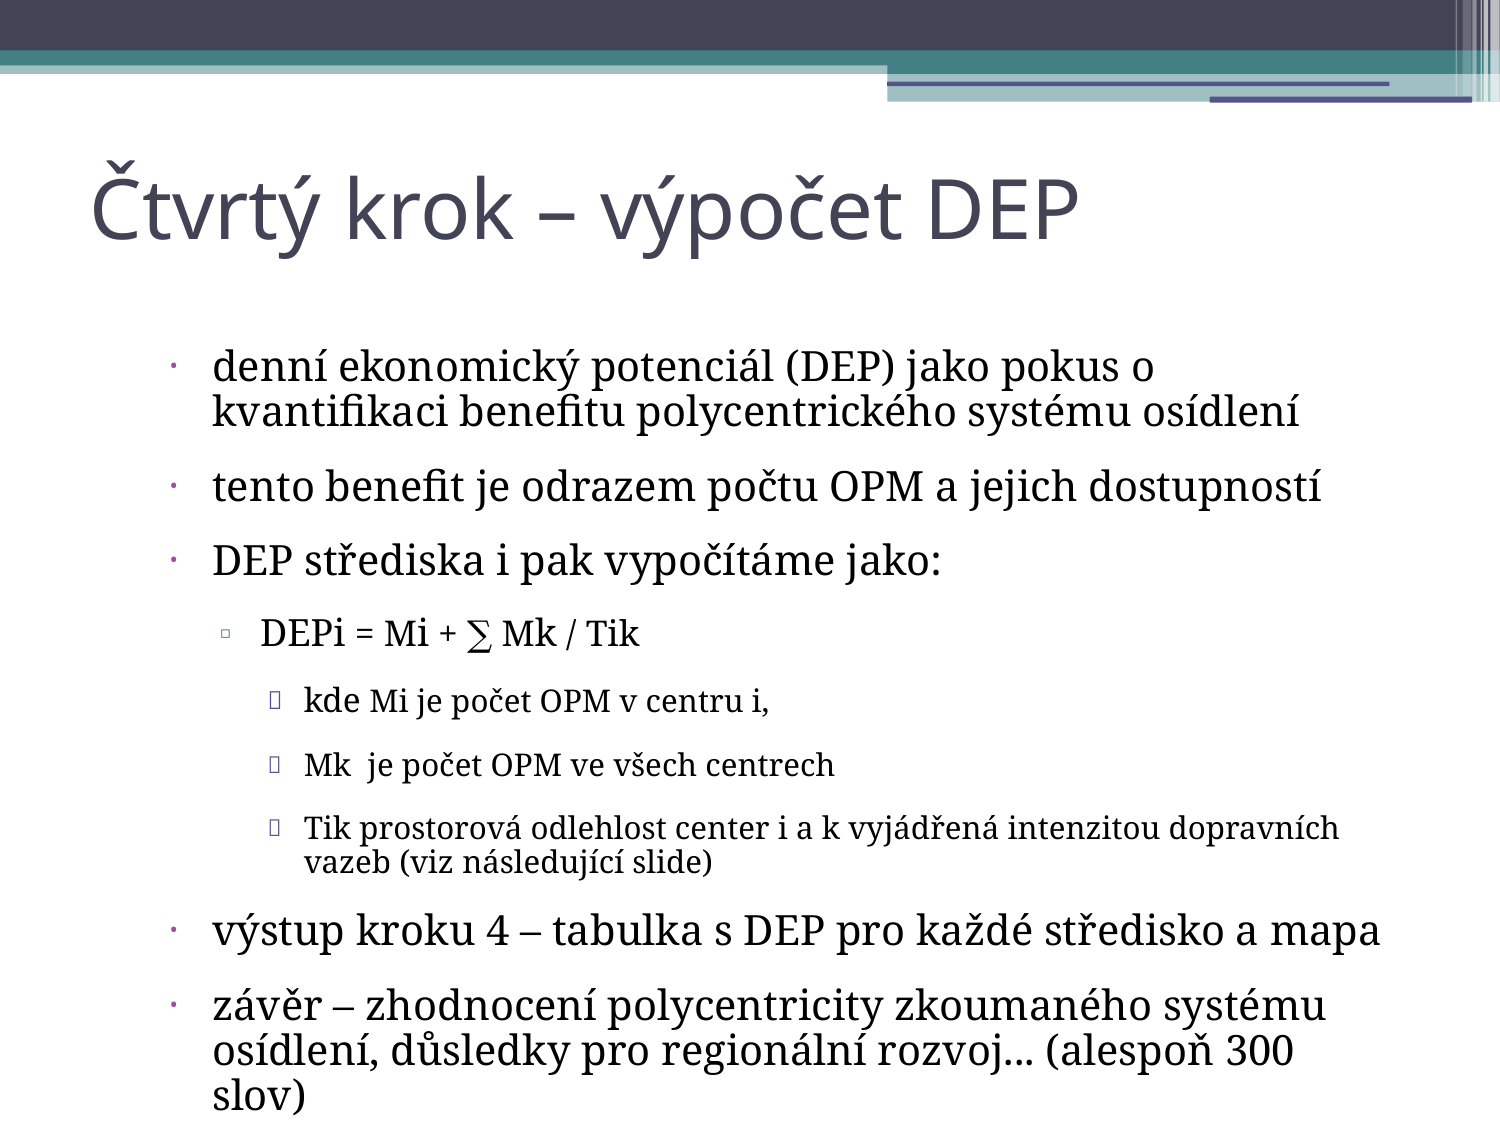

# Čtvrtý krok – výpočet DEP
denní ekonomický potenciál (DEP) jako pokus o kvantifikaci benefitu polycentrického systému osídlení
tento benefit je odrazem počtu OPM a jejich dostupností
DEP střediska i pak vypočítáme jako:
DEPi = Mi + ∑ Mk / Tik
kde Mi je počet OPM v centru i,
Mk je počet OPM ve všech centrech
Tik prostorová odlehlost center i a k vyjádřená intenzitou dopravních vazeb (viz následující slide)
výstup kroku 4 – tabulka s DEP pro každé středisko a mapa
závěr – zhodnocení polycentricity zkoumaného systému osídlení, důsledky pro regionální rozvoj... (alespoň 300 slov)